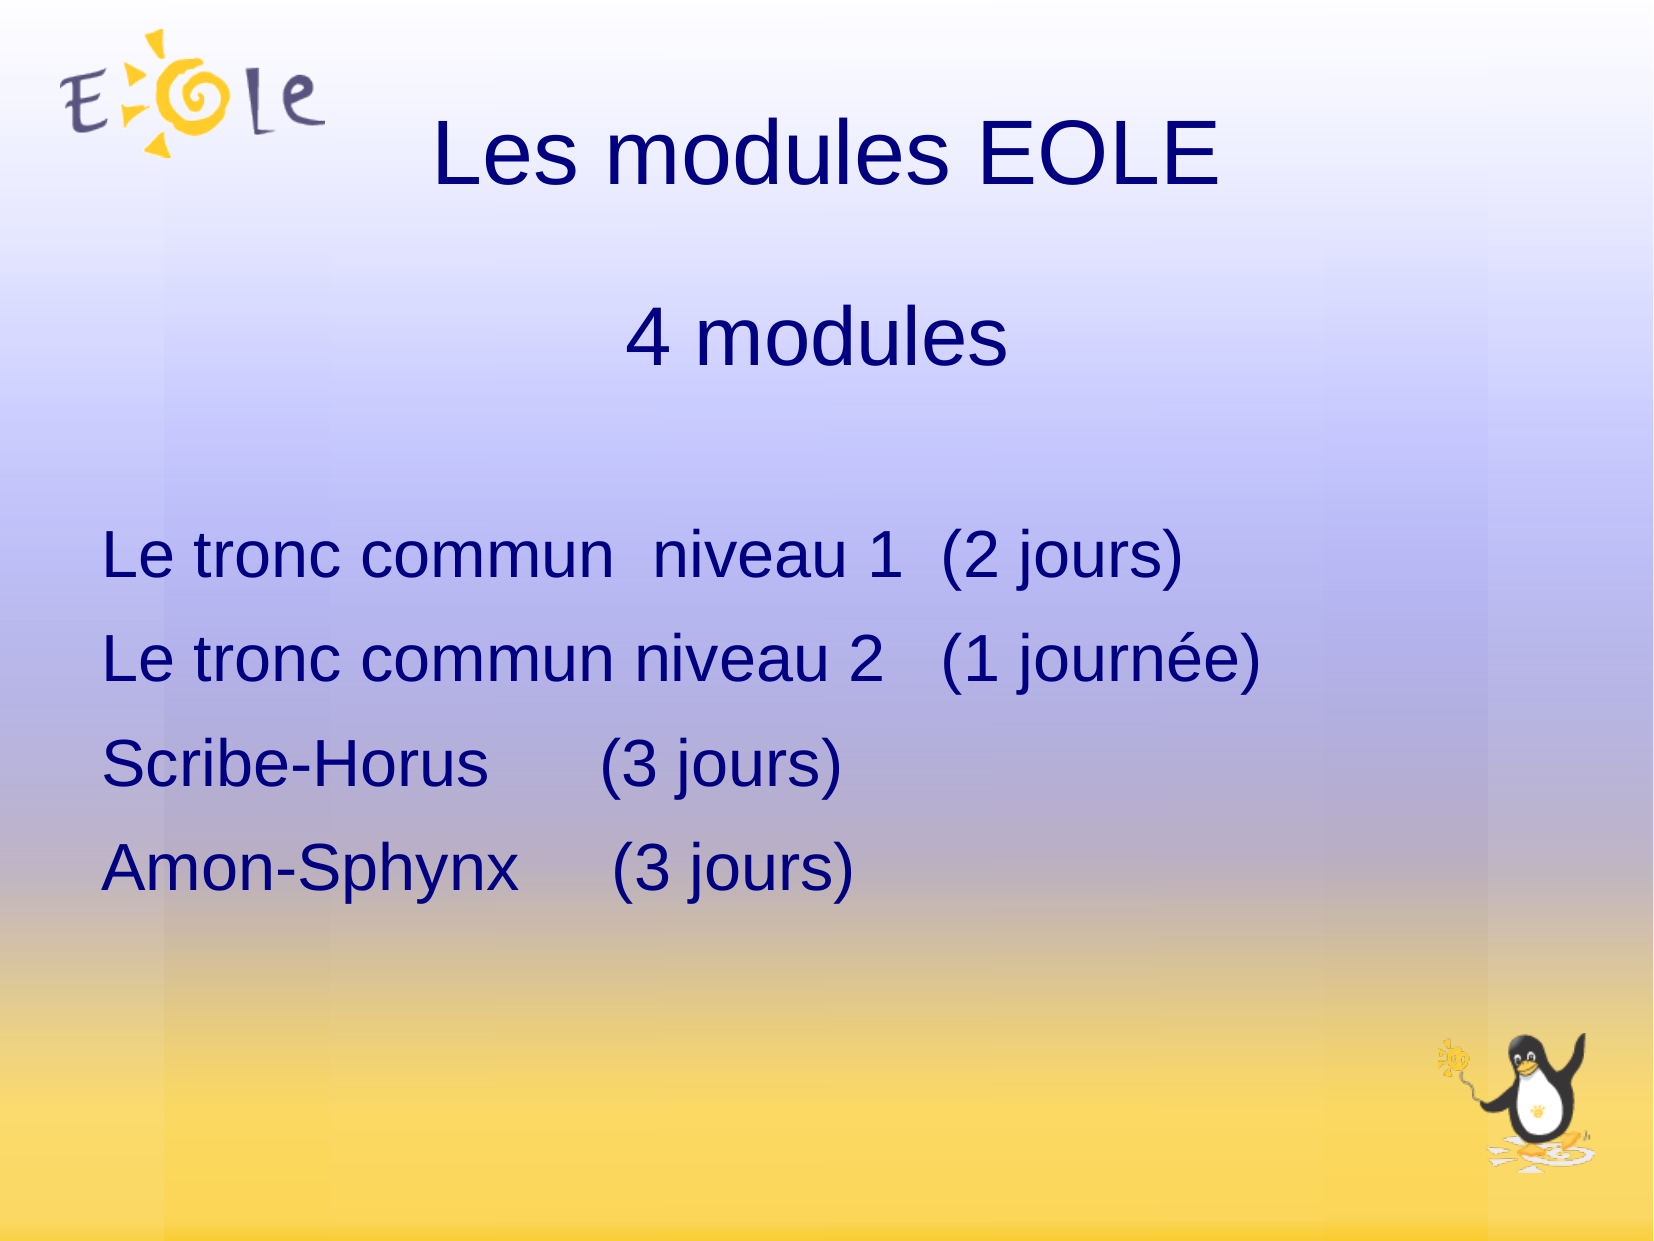

# Les modules EOLE
4 modules
 Le tronc commun niveau 1 (2 jours)
 Le tronc commun niveau 2 (1 journée)
 Scribe-Horus		(3 jours)
 Amon-Sphynx (3 jours)